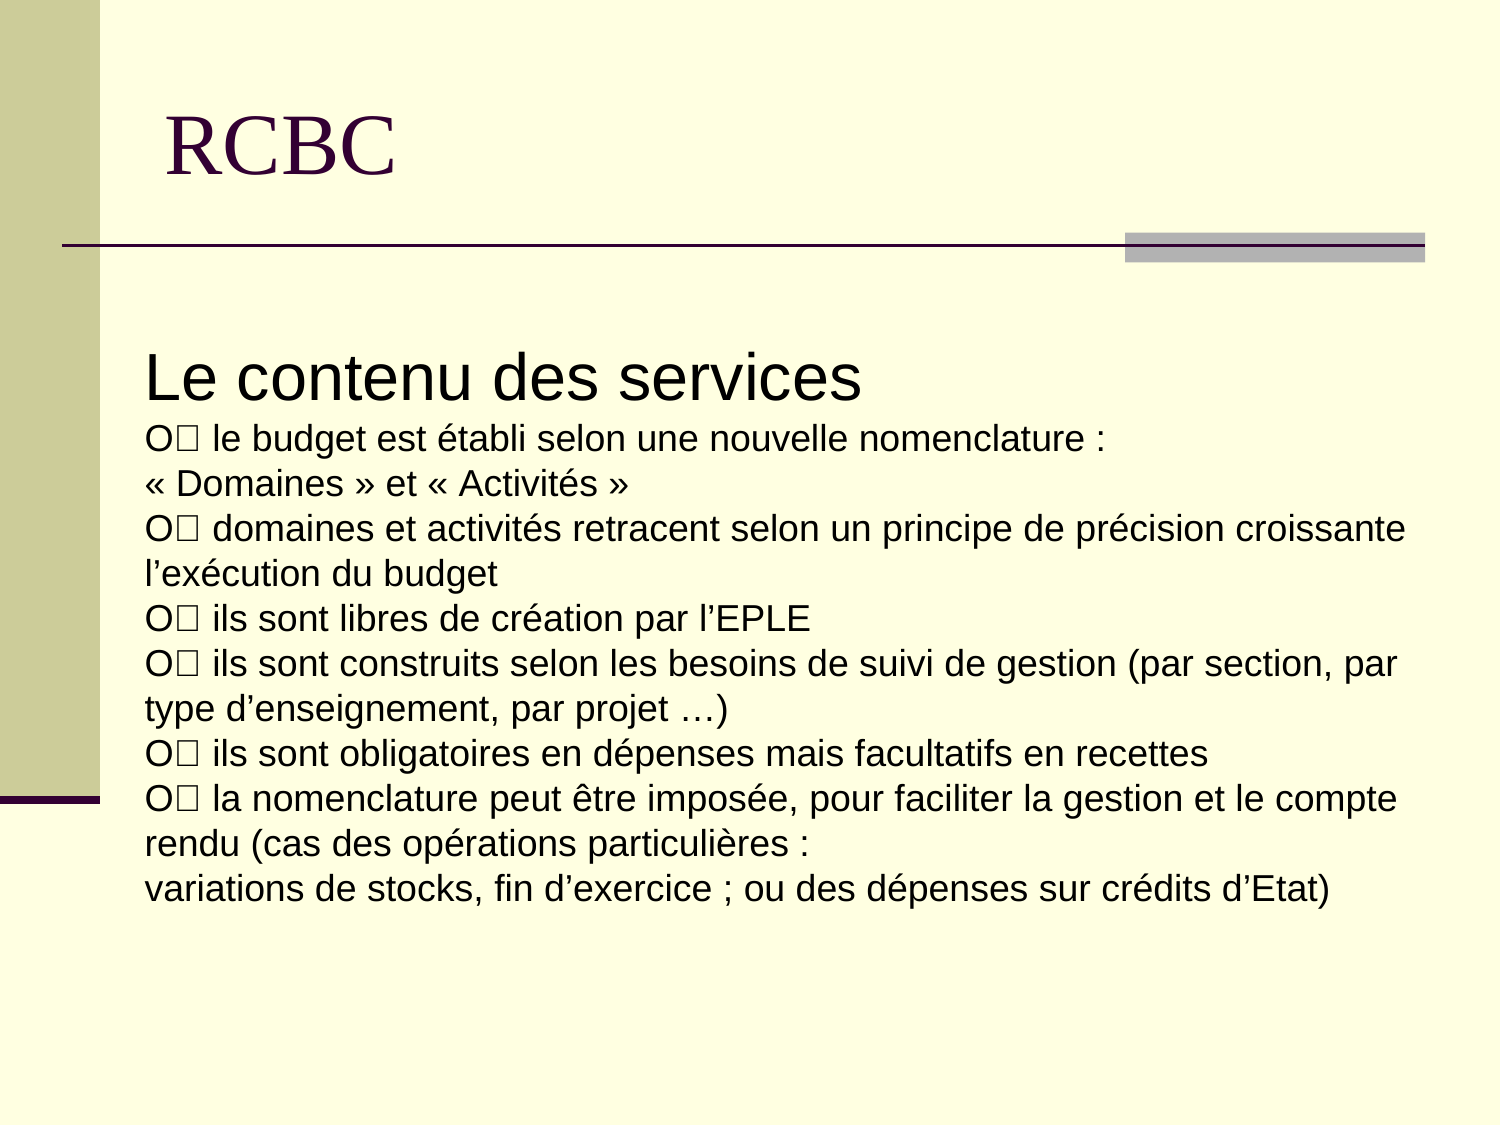

# RCBC
Le contenu des services
O le budget est établi selon une nouvelle nomenclature :
« Domaines » et « Activités »
O domaines et activités retracent selon un principe de précision croissante l’exécution du budget
O ils sont libres de création par l’EPLE
O ils sont construits selon les besoins de suivi de gestion (par section, par type d’enseignement, par projet …)
O ils sont obligatoires en dépenses mais facultatifs en recettes
O la nomenclature peut être imposée, pour faciliter la gestion et le compte rendu (cas des opérations particulières :
variations de stocks, fin d’exercice ; ou des dépenses sur crédits d’Etat)